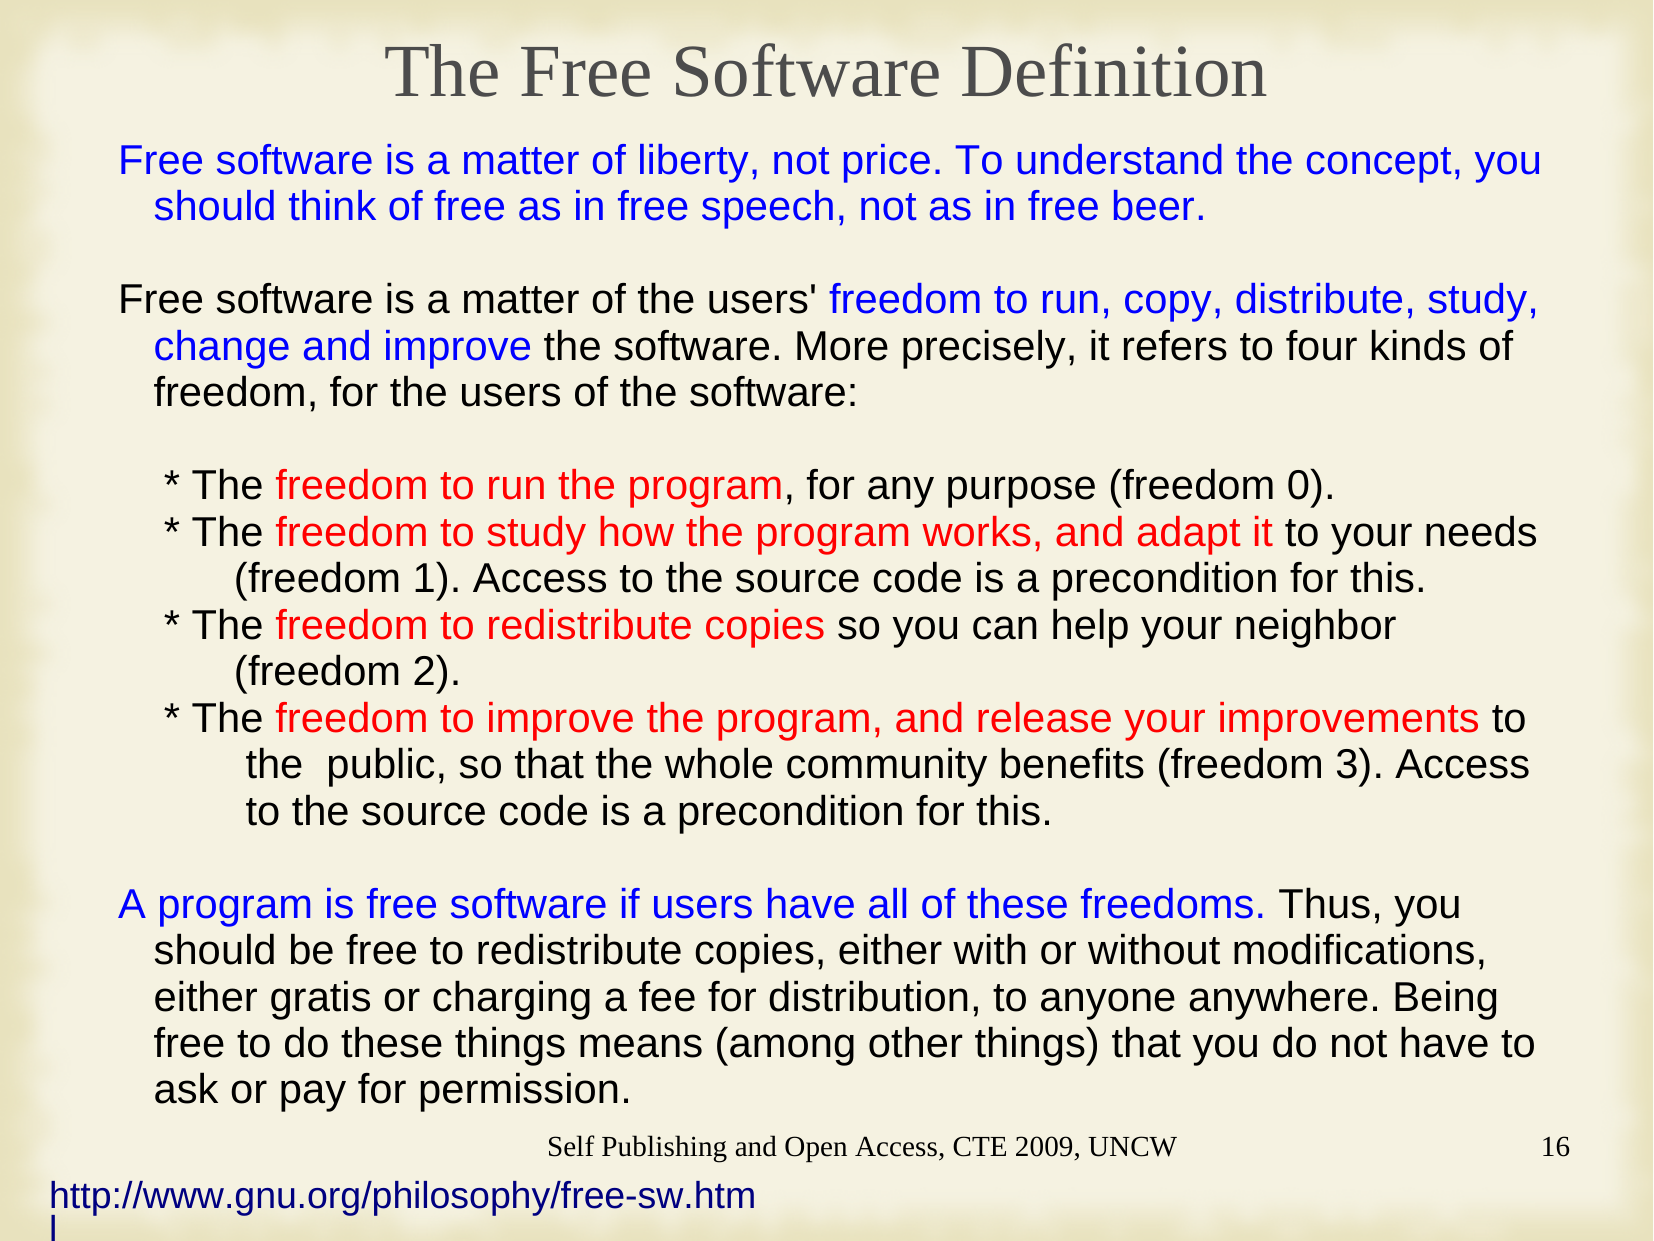

# The Free Software Definition
Free software is a matter of liberty, not price. To understand the concept, you should think of free as in free speech, not as in free beer.
Free software is a matter of the users' freedom to run, copy, distribute, study, change and improve the software. More precisely, it refers to four kinds of freedom, for the users of the software:
 * The freedom to run the program, for any purpose (freedom 0).
 * The freedom to study how the program works, and adapt it to your needs
 (freedom 1). Access to the source code is a precondition for this.
 * The freedom to redistribute copies so you can help your neighbor
 (freedom 2).
 * The freedom to improve the program, and release your improvements to the public, so that the whole community benefits (freedom 3). Access
 to the source code is a precondition for this.
A program is free software if users have all of these freedoms. Thus, you should be free to redistribute copies, either with or without modifications, either gratis or charging a fee for distribution, to anyone anywhere. Being free to do these things means (among other things) that you do not have to ask or pay for permission.
Self Publishing and Open Access, CTE 2009, UNCW
16
http://www.gnu.org/philosophy/free-sw.html